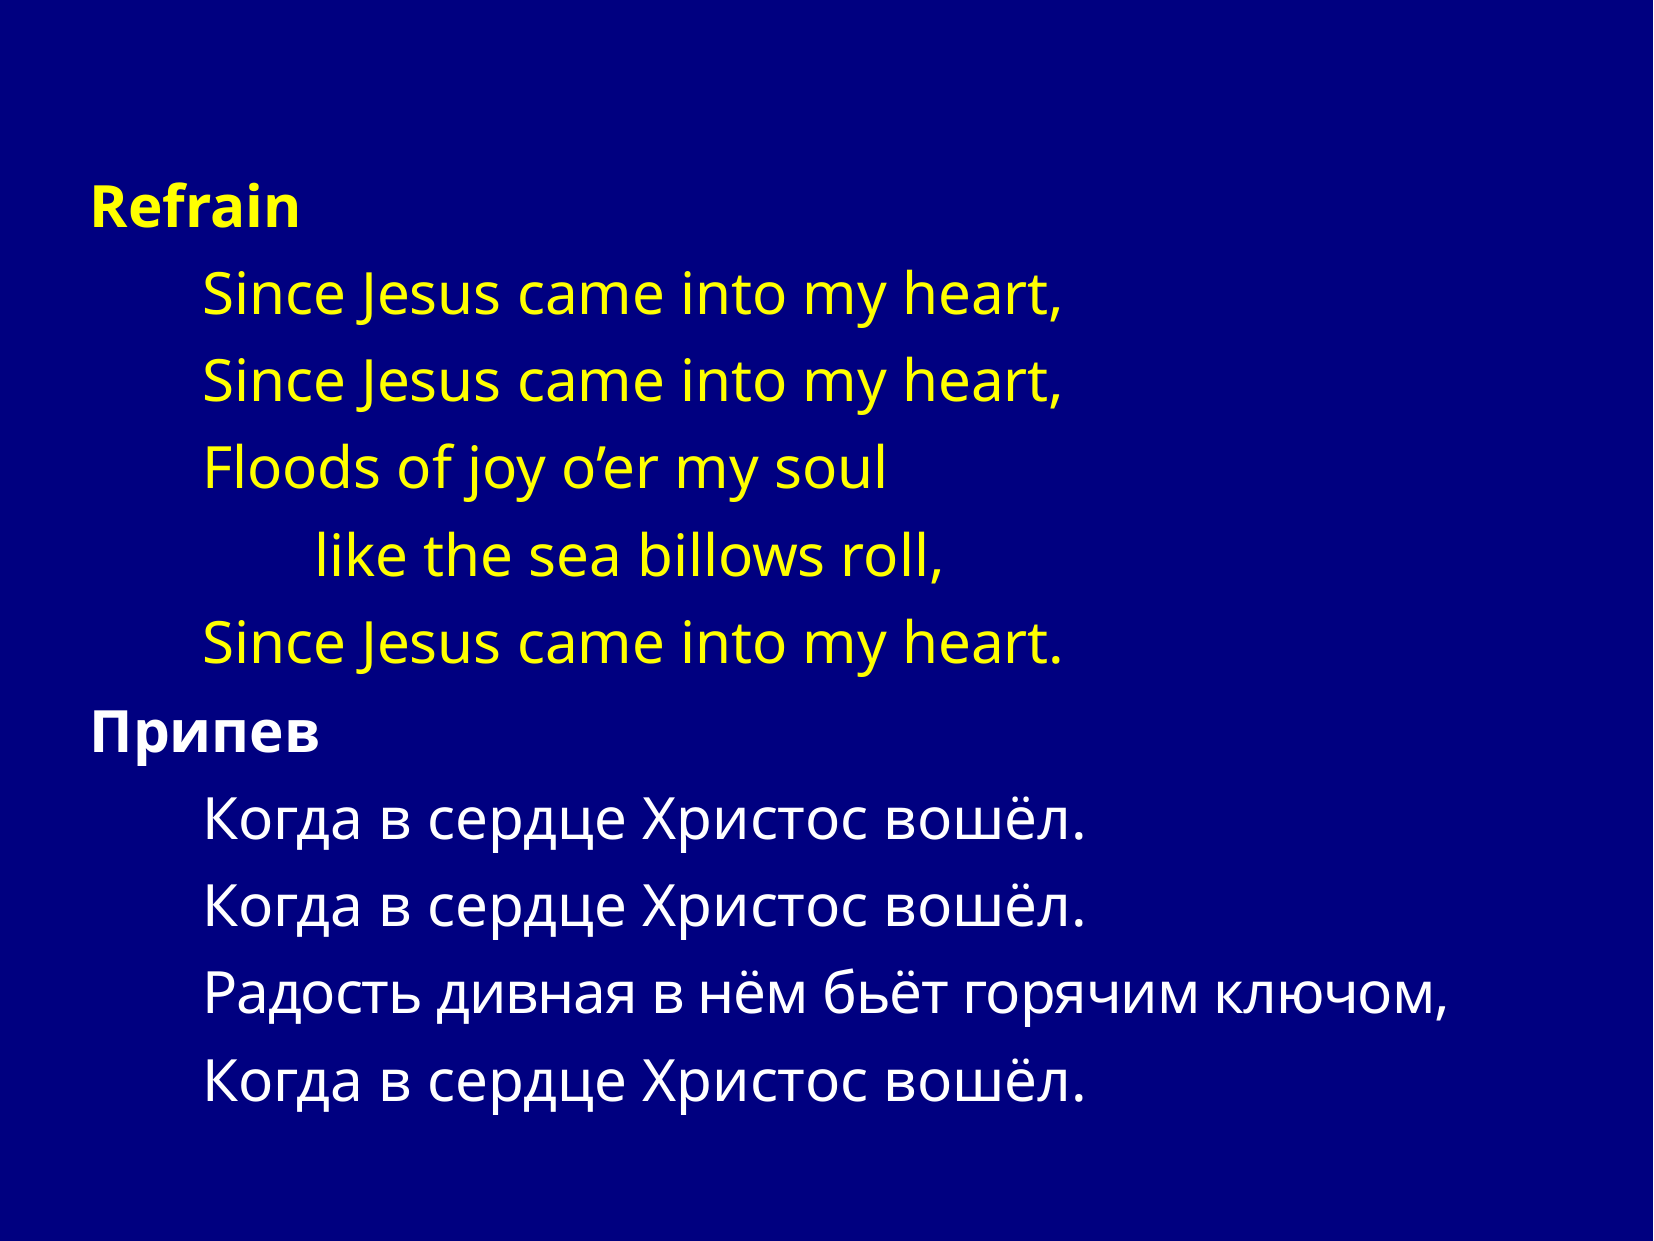

Refrain
	Since Jesus came into my heart,
	Since Jesus came into my heart,
	Floods of joy o’er my soul
		like the sea billows roll,
	Since Jesus came into my heart.
Припев
	Когда в сердце Христос вошёл.
	Когда в сердце Христос вошёл.
	Радость дивная в нём бьёт горячим ключом,
	Когда в сердце Христос вошёл.